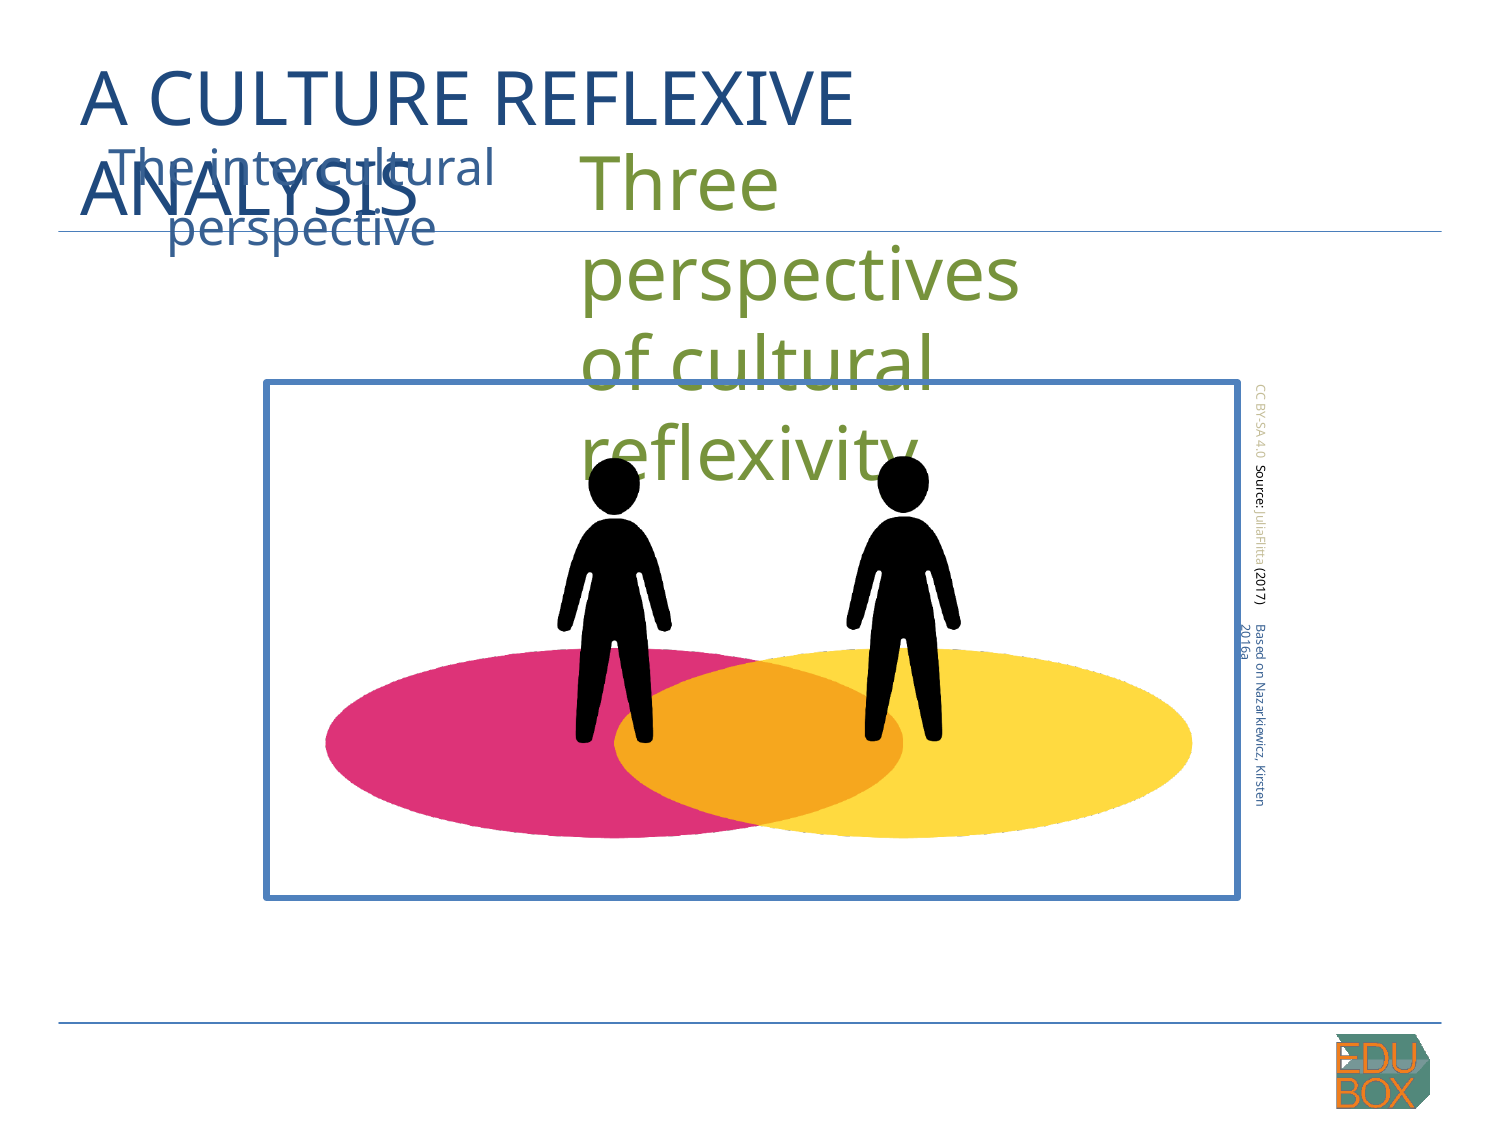

# A CULTURE REFLEXIVE ANALYSIS
The intercultural perspective
Three perspectives of cultural reflexivity
CC BY-SA 4.0 Source: JuliaFlitta (2017)
Based on Nazarkiewicz, Kirsten 2016a